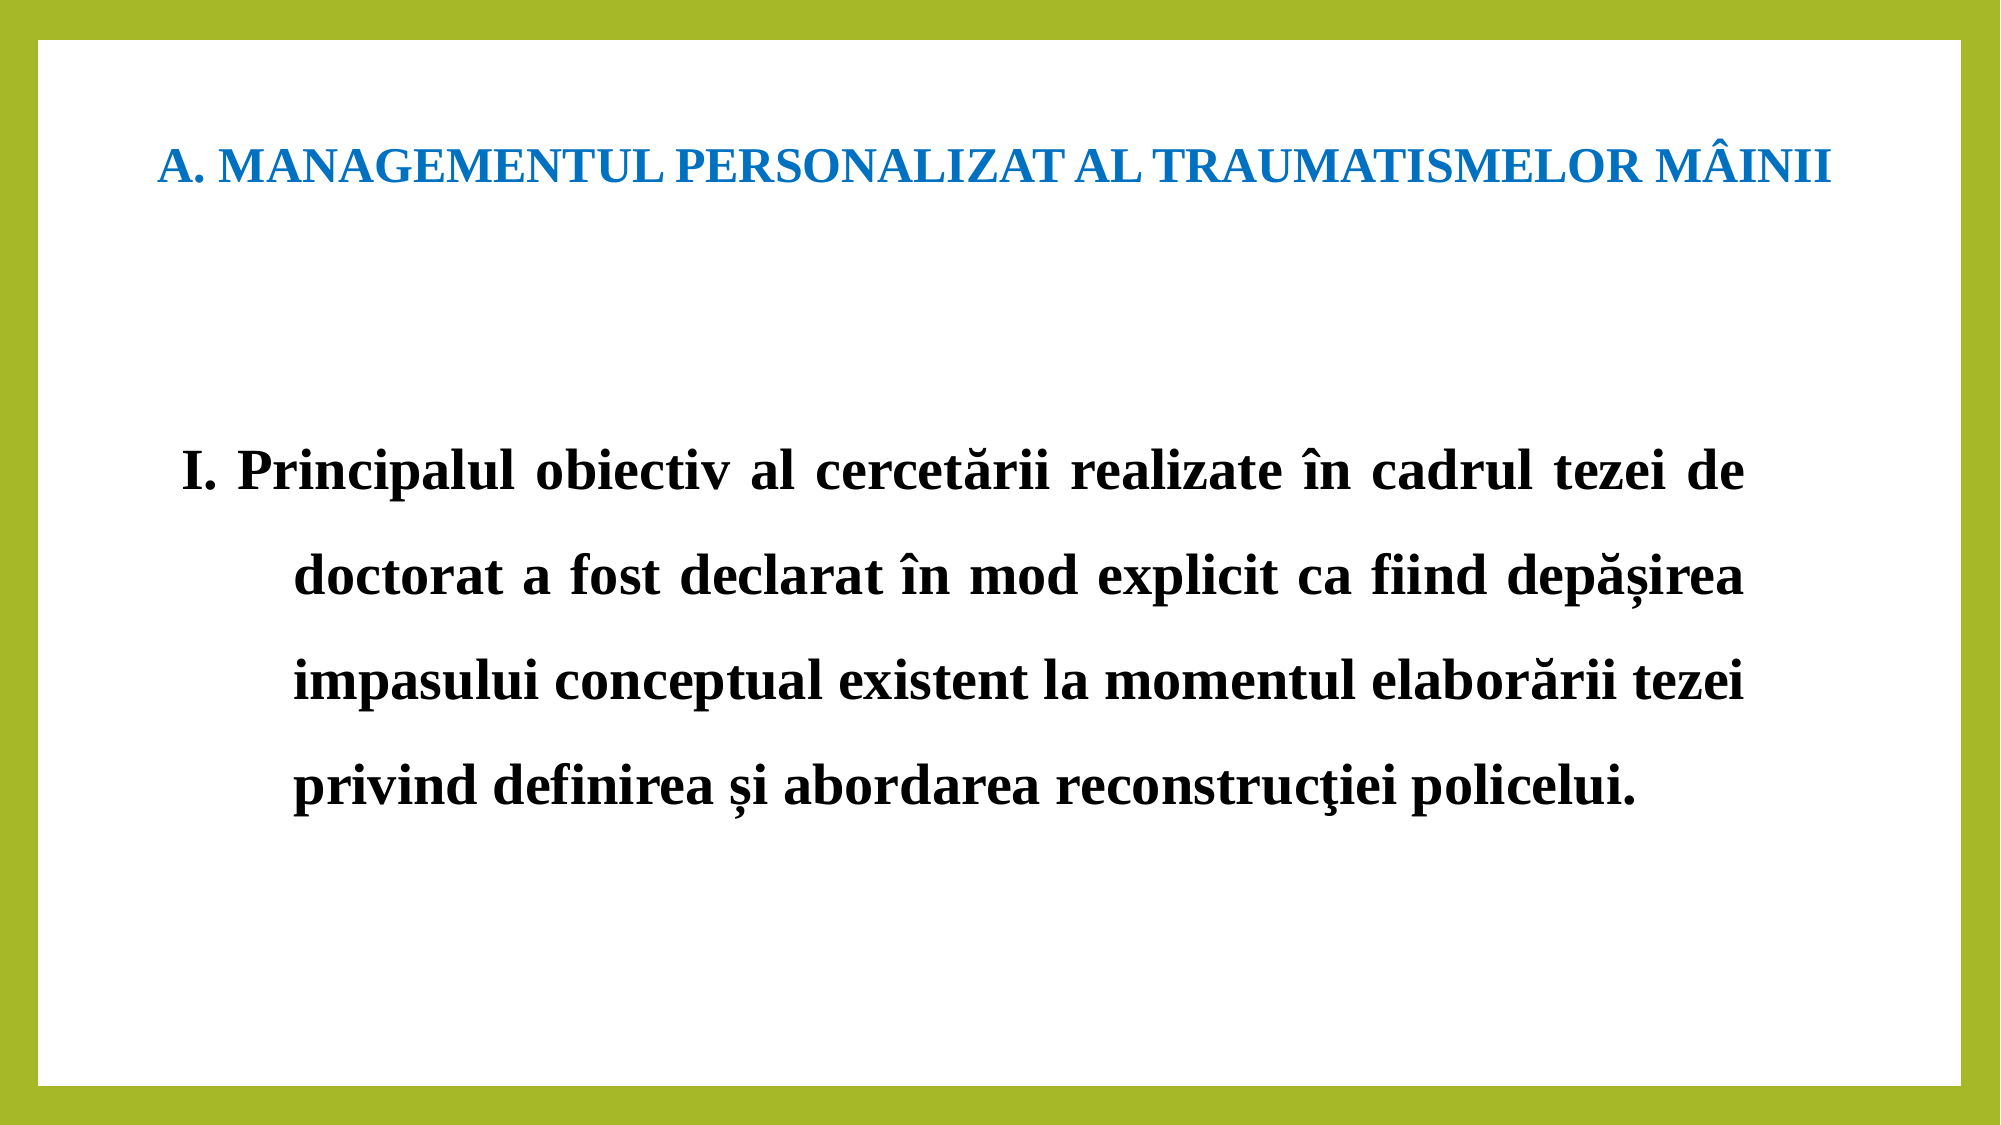

# A. MANAGEMENTUL PERSONALIZAT AL TRAUMATISMELOR MÂINII
Principalul obiectiv al cercetării realizate în cadrul tezei de doctorat a fost declarat în mod explicit ca fiind depășirea impasului conceptual existent la momentul elaborării tezei privind definirea și abordarea reconstrucţiei policelui.